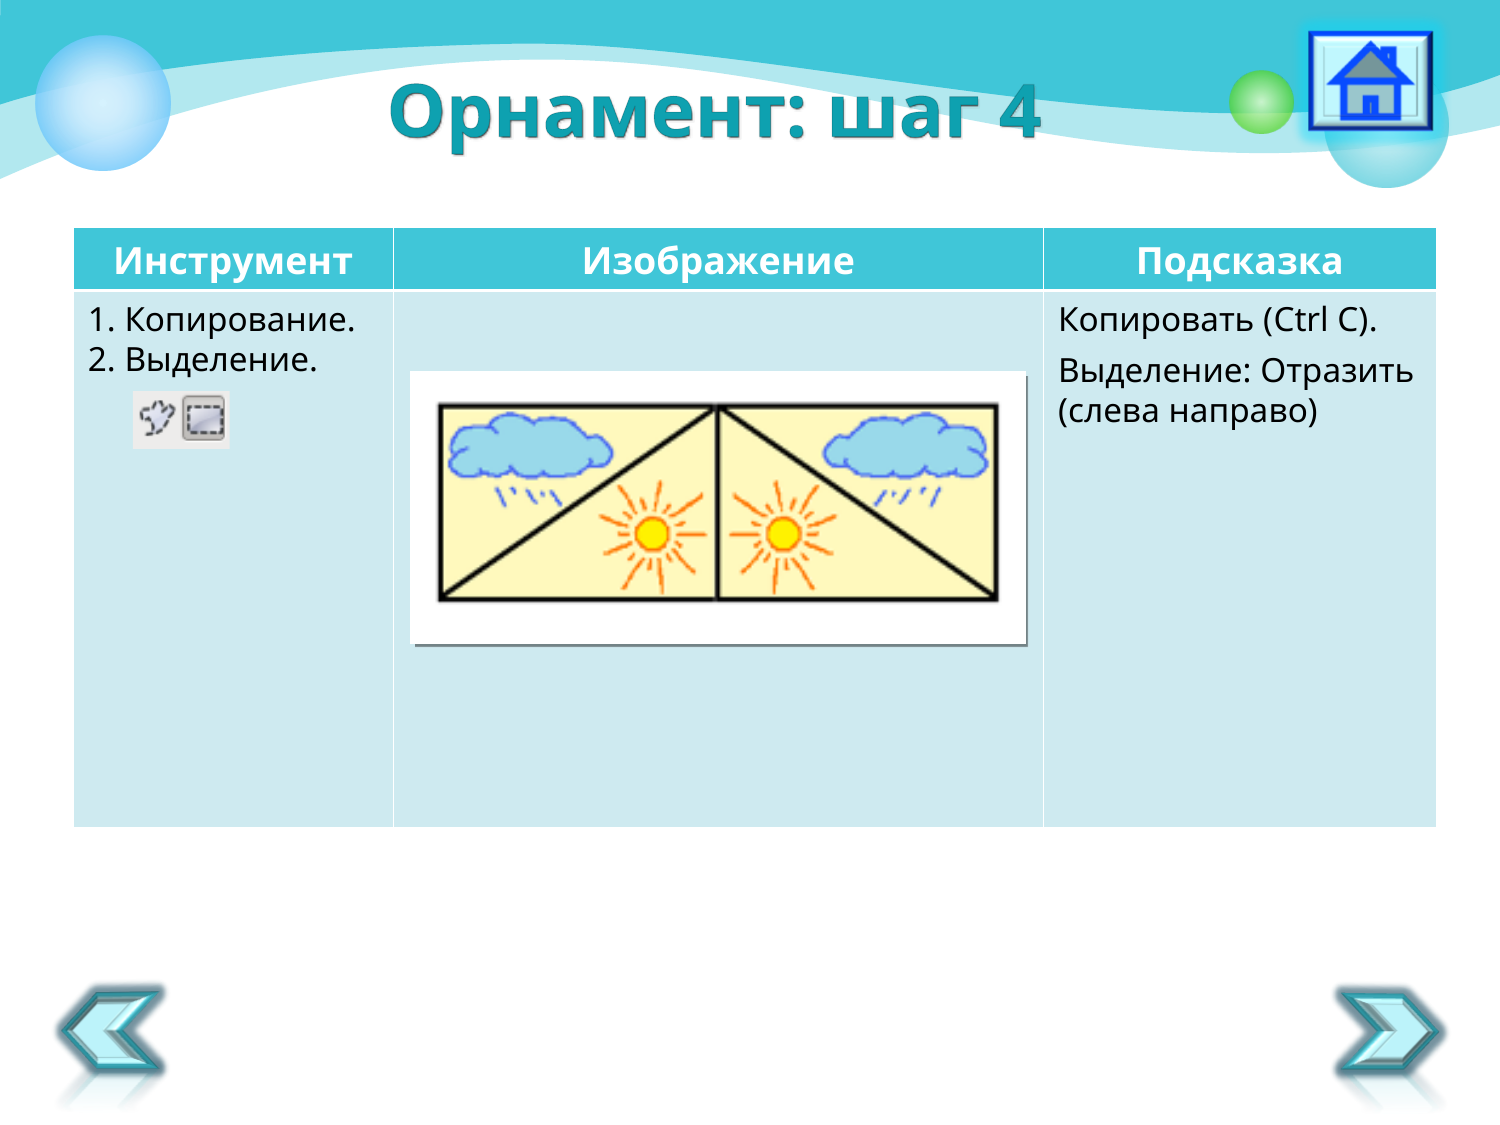

| | | |
| --- | --- | --- |
| | | |
Орнамент: шаг 4
| Инструмент | Изображение | Подсказка |
| --- | --- | --- |
| 1. Копирование. 2. Выделение. | | Копировать (Ctrl C). Выделение: Отразить (слева направо) |